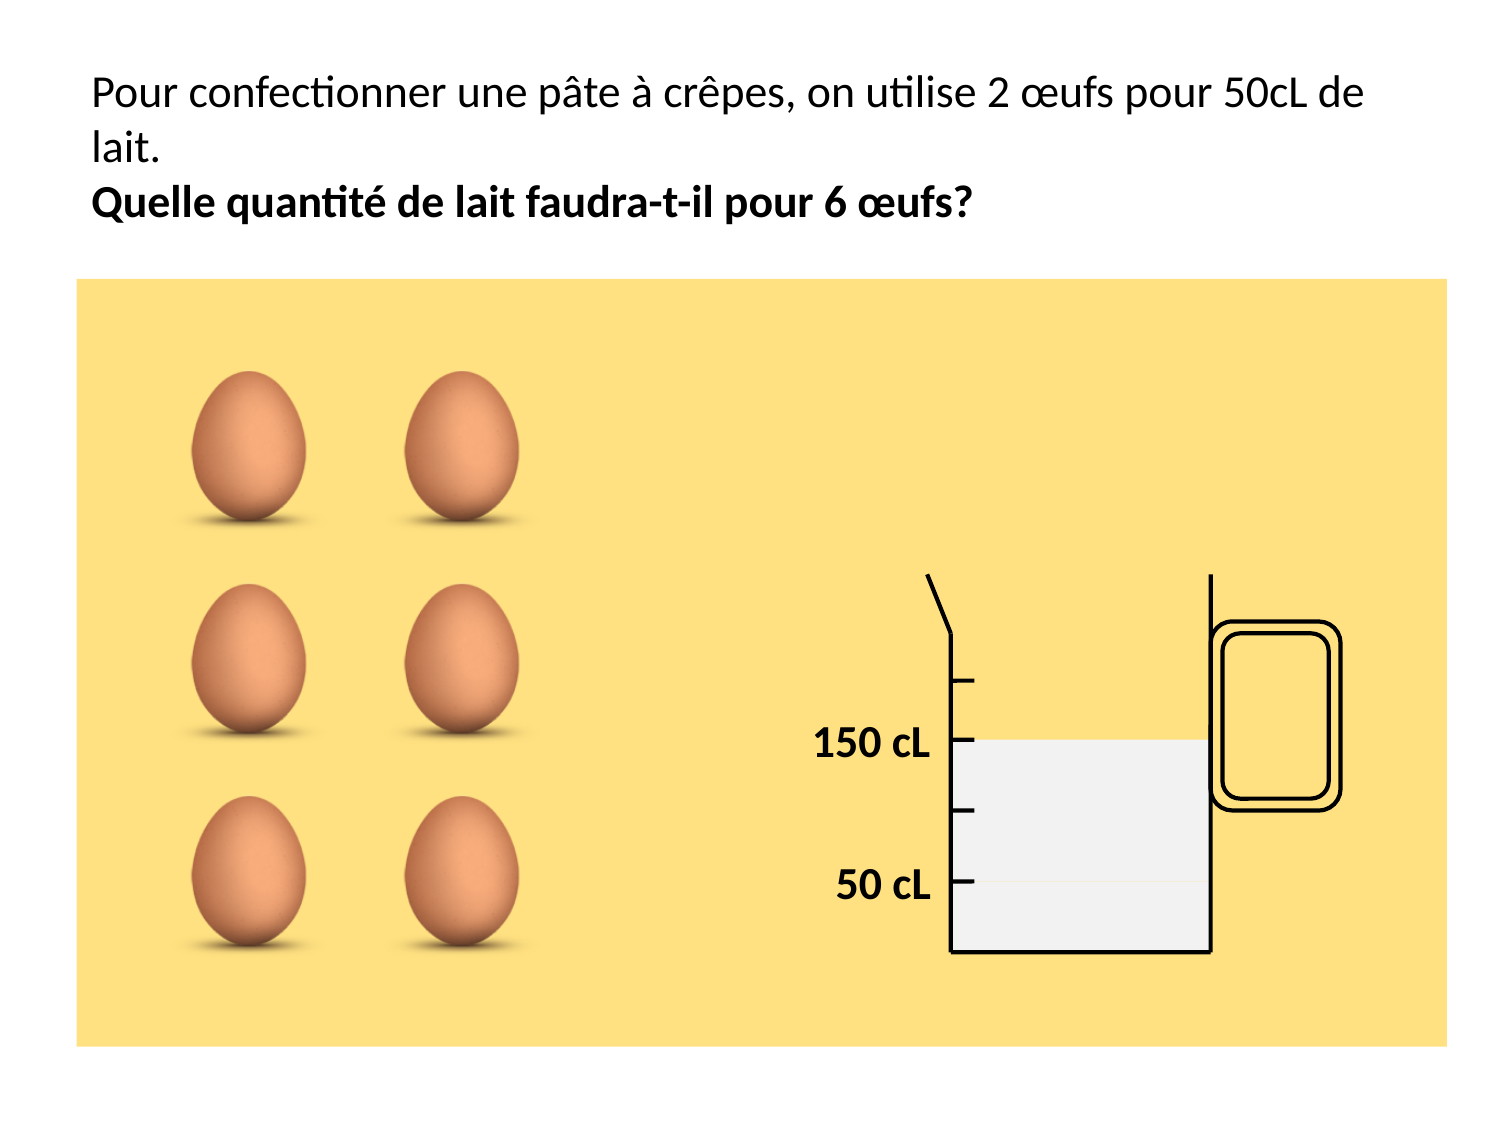

Pour confectionner une pâte à crêpes, on utilise 2 œufs pour 50cL de lait.
Quelle quantité de lait faudra-t-il pour 6 œufs?
150 cL
50 cL